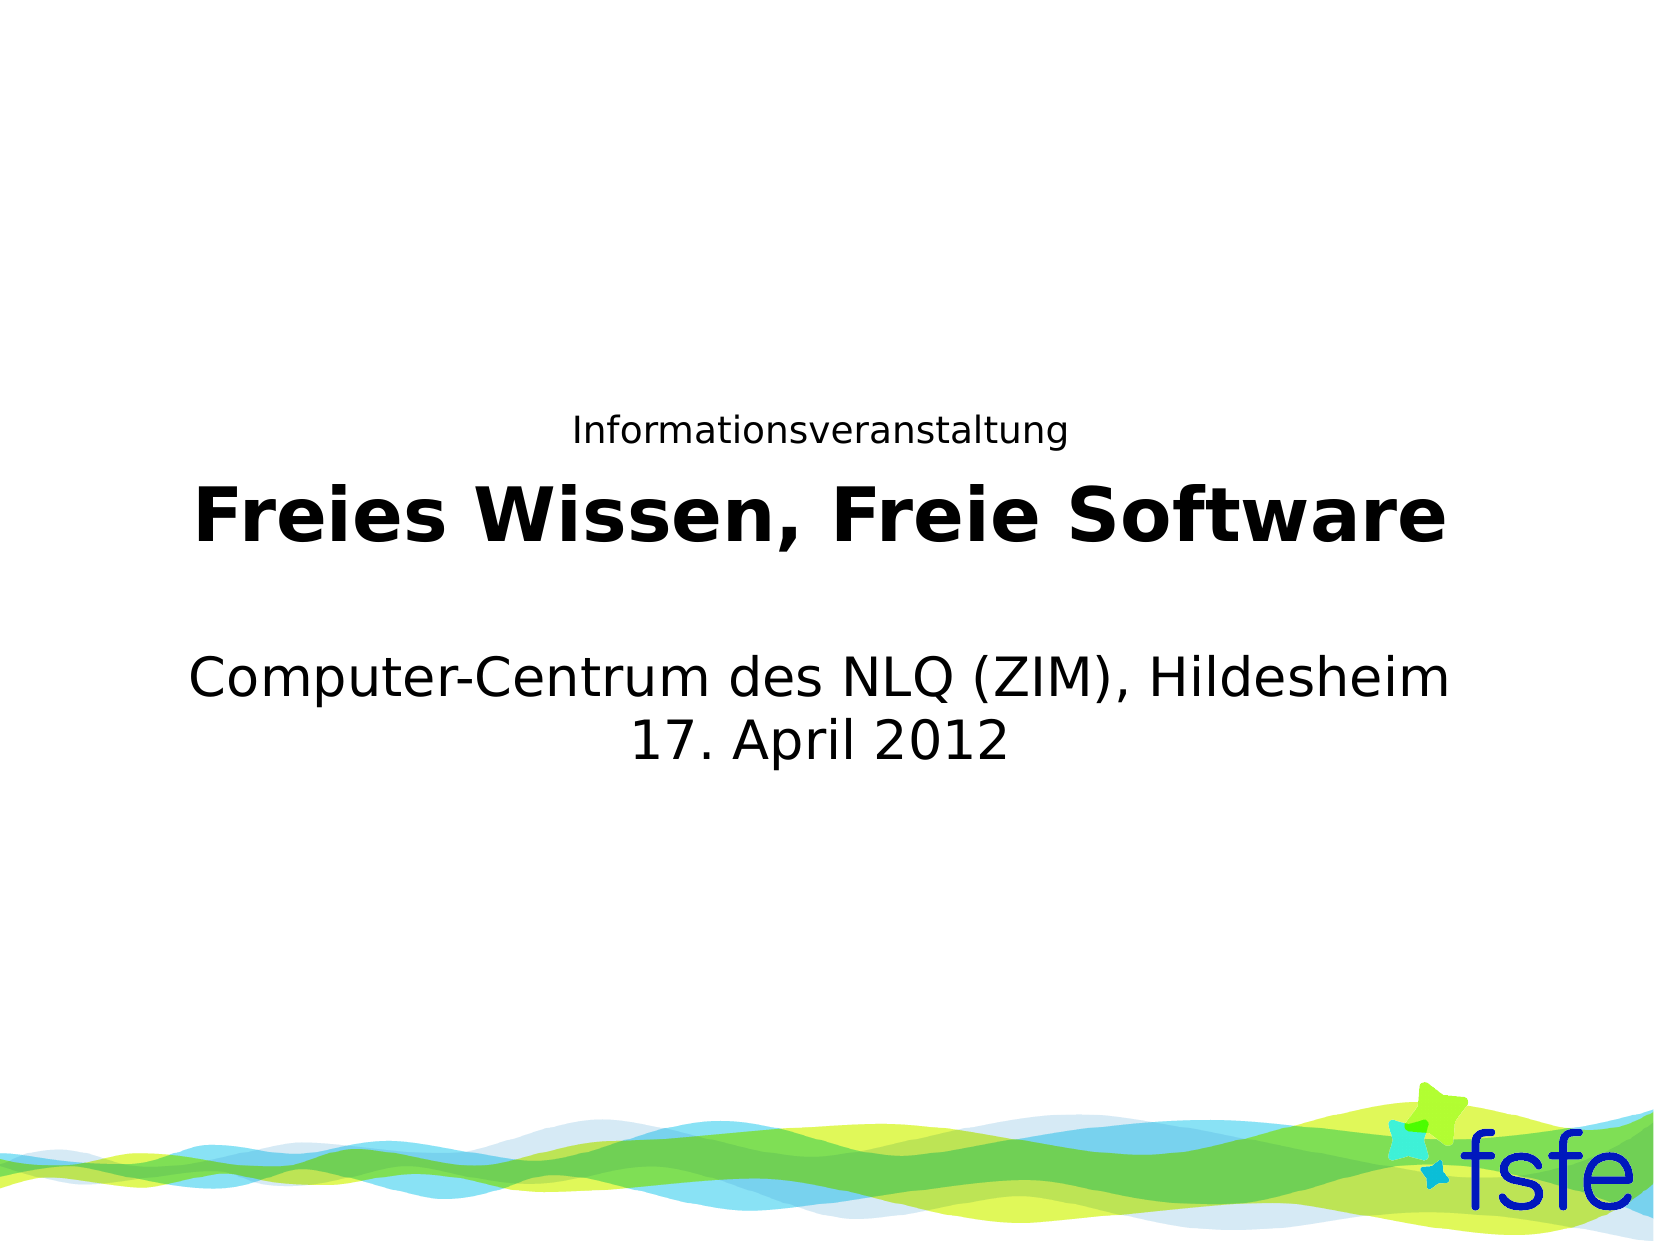

# Informationsveranstaltung
Freies Wissen, Freie Software
Computer-Centrum des NLQ (ZIM), Hildesheim
17. April 2012